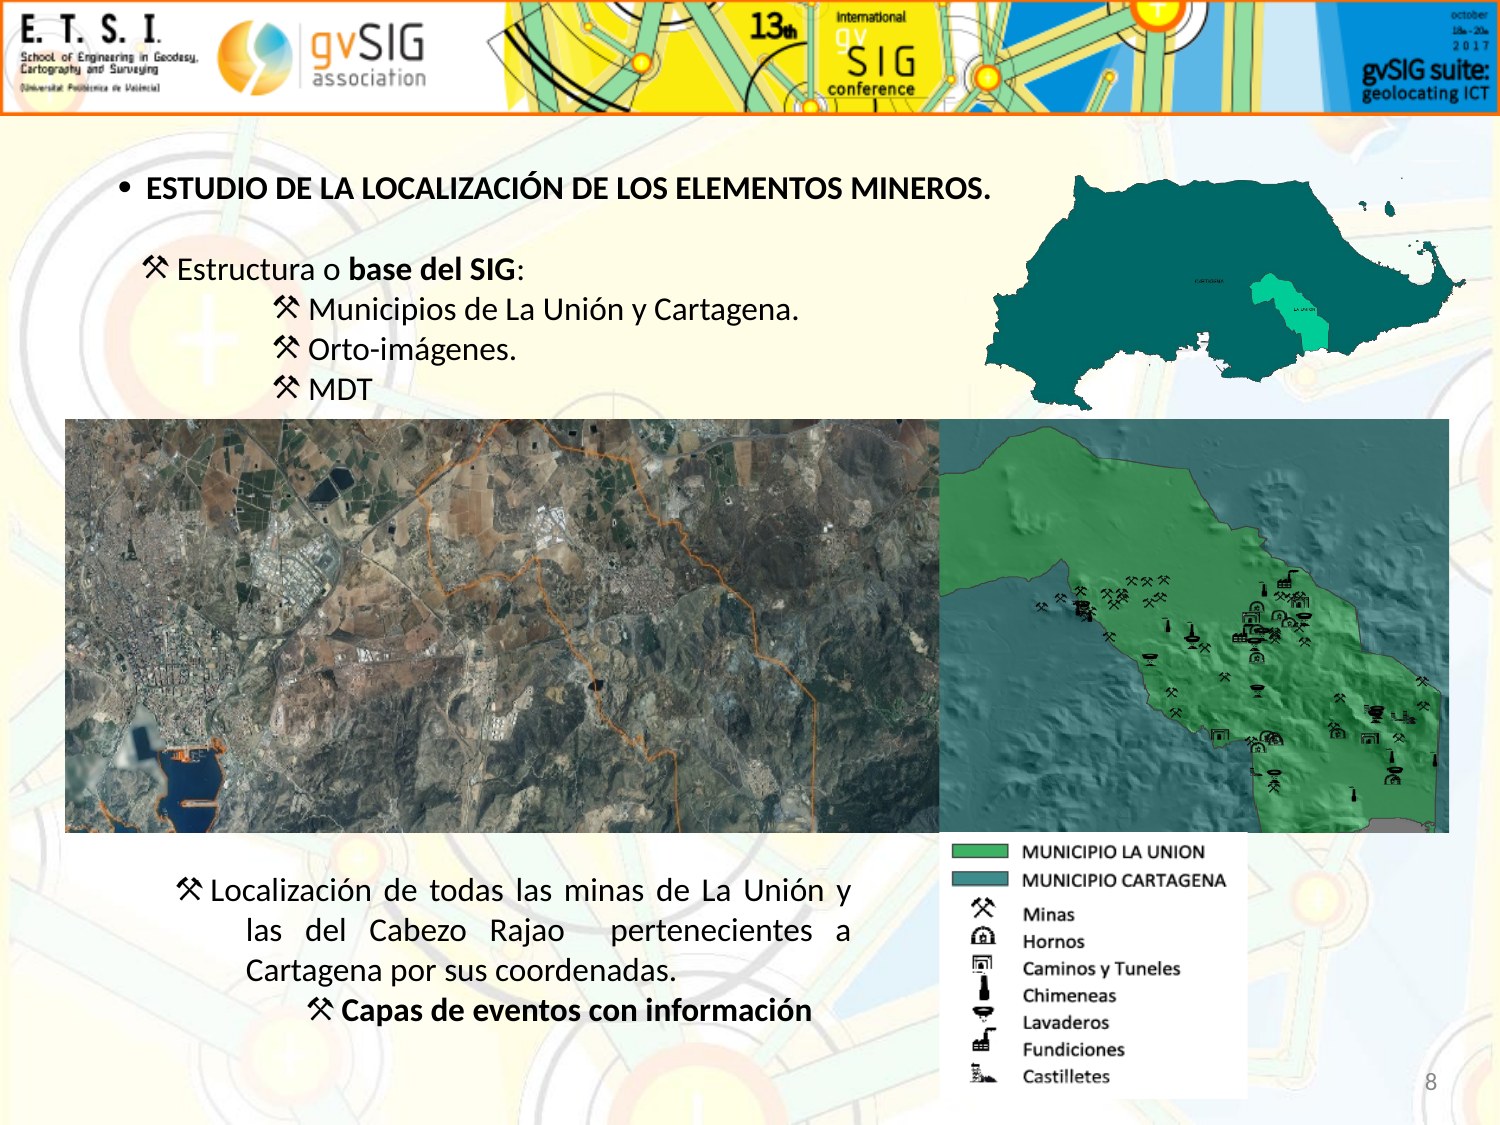

ESTUDIO DE LA LOCALIZACIÓN DE LOS ELEMENTOS MINEROS.
Estructura o base del SIG:
Municipios de La Unión y Cartagena.
Orto-imágenes.
MDT
Localización de todas las minas de La Unión y las del Cabezo Rajao pertenecientes a Cartagena por sus coordenadas.
Capas de eventos con información